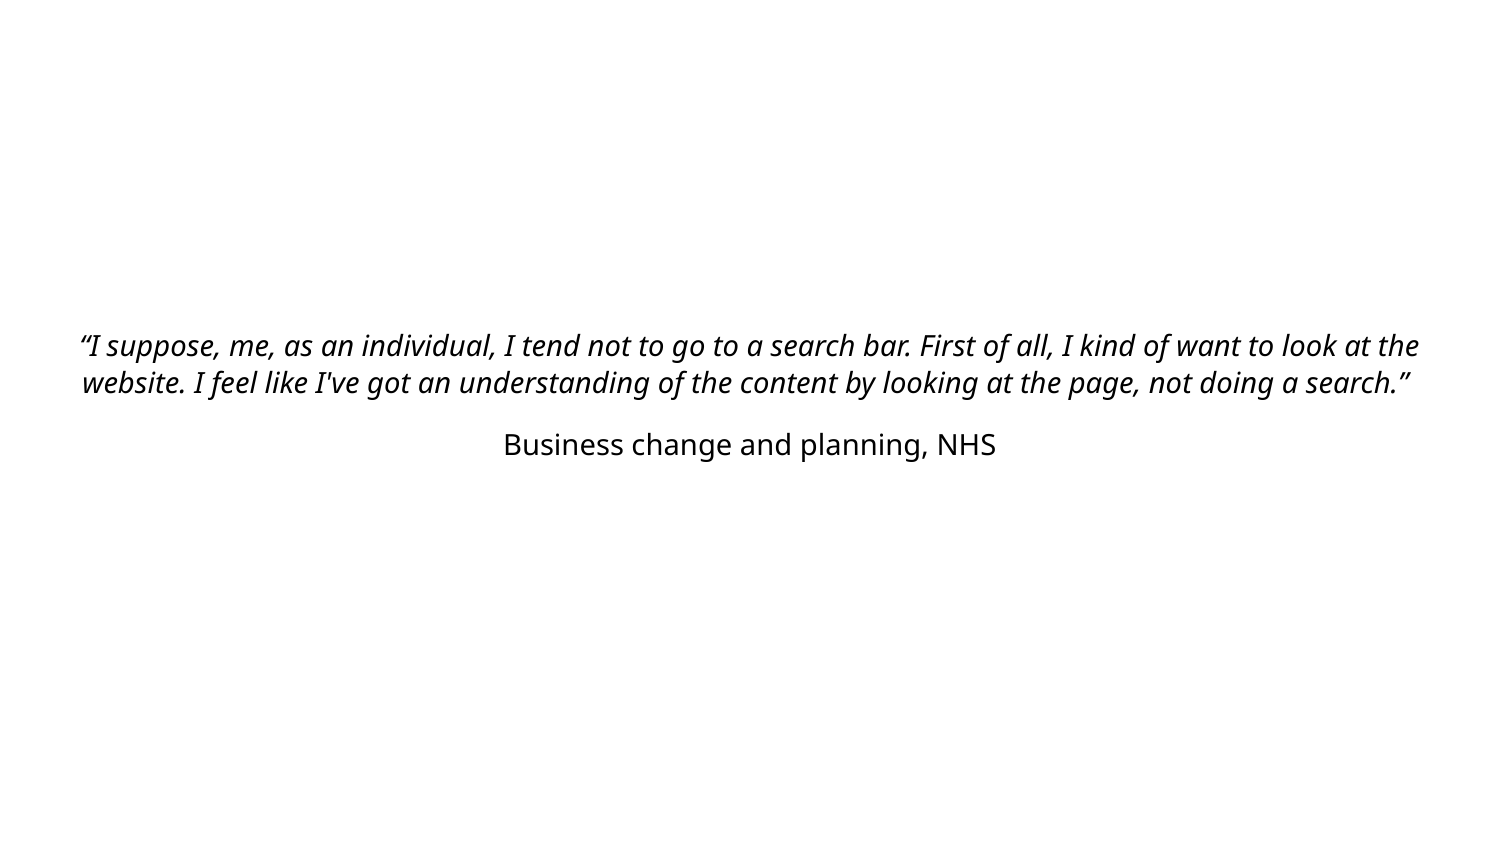

# “I suppose, me, as an individual, I tend not to go to a search bar. First of all, I kind of want to look at the website. I feel like I've got an understanding of the content by looking at the page, not doing a search.”
Business change and planning, NHS